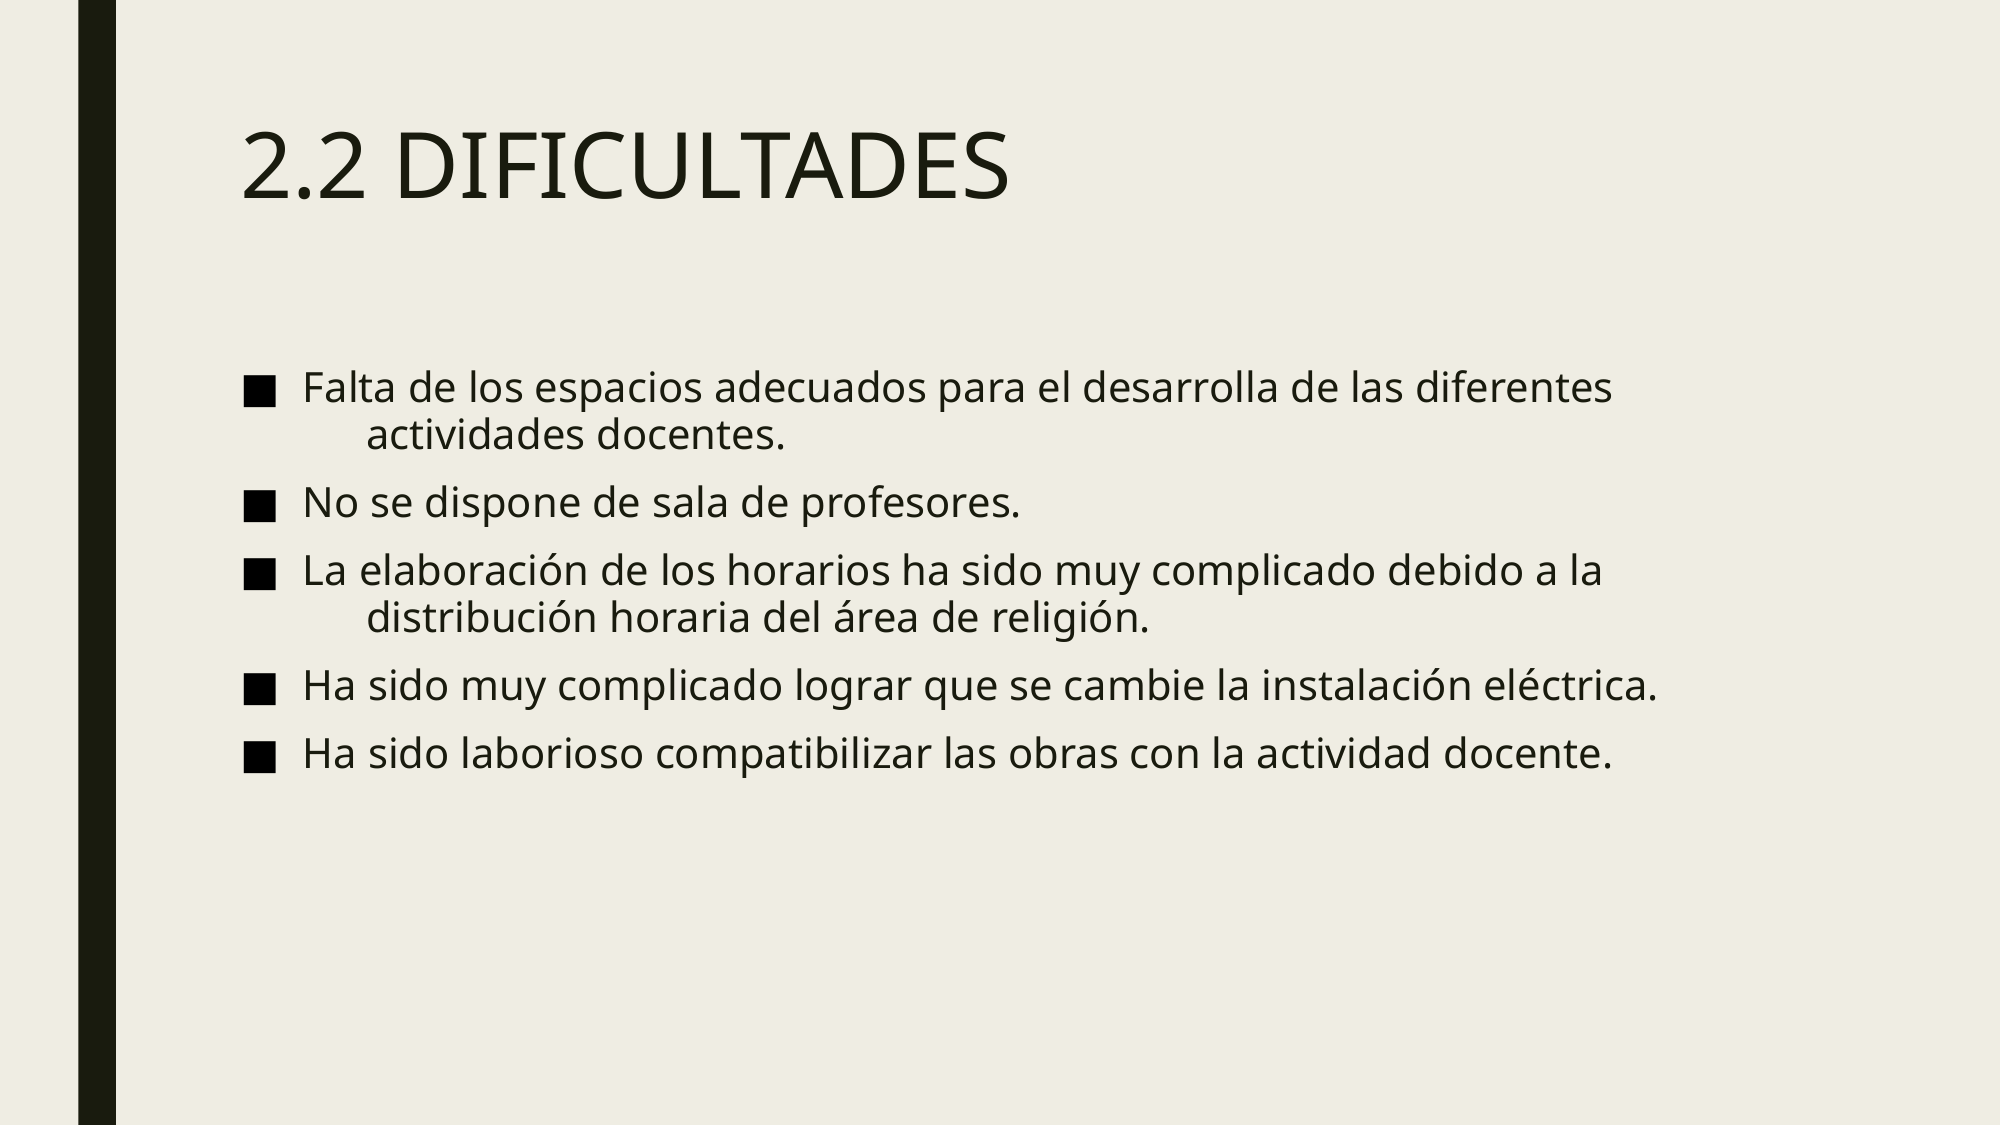

# 2.2 DIFICULTADES
Falta de los espacios adecuados para el desarrolla de las diferentes actividades docentes.
No se dispone de sala de profesores.
La elaboración de los horarios ha sido muy complicado debido a la distribución horaria del área de religión.
Ha sido muy complicado lograr que se cambie la instalación eléctrica.
Ha sido laborioso compatibilizar las obras con la actividad docente.